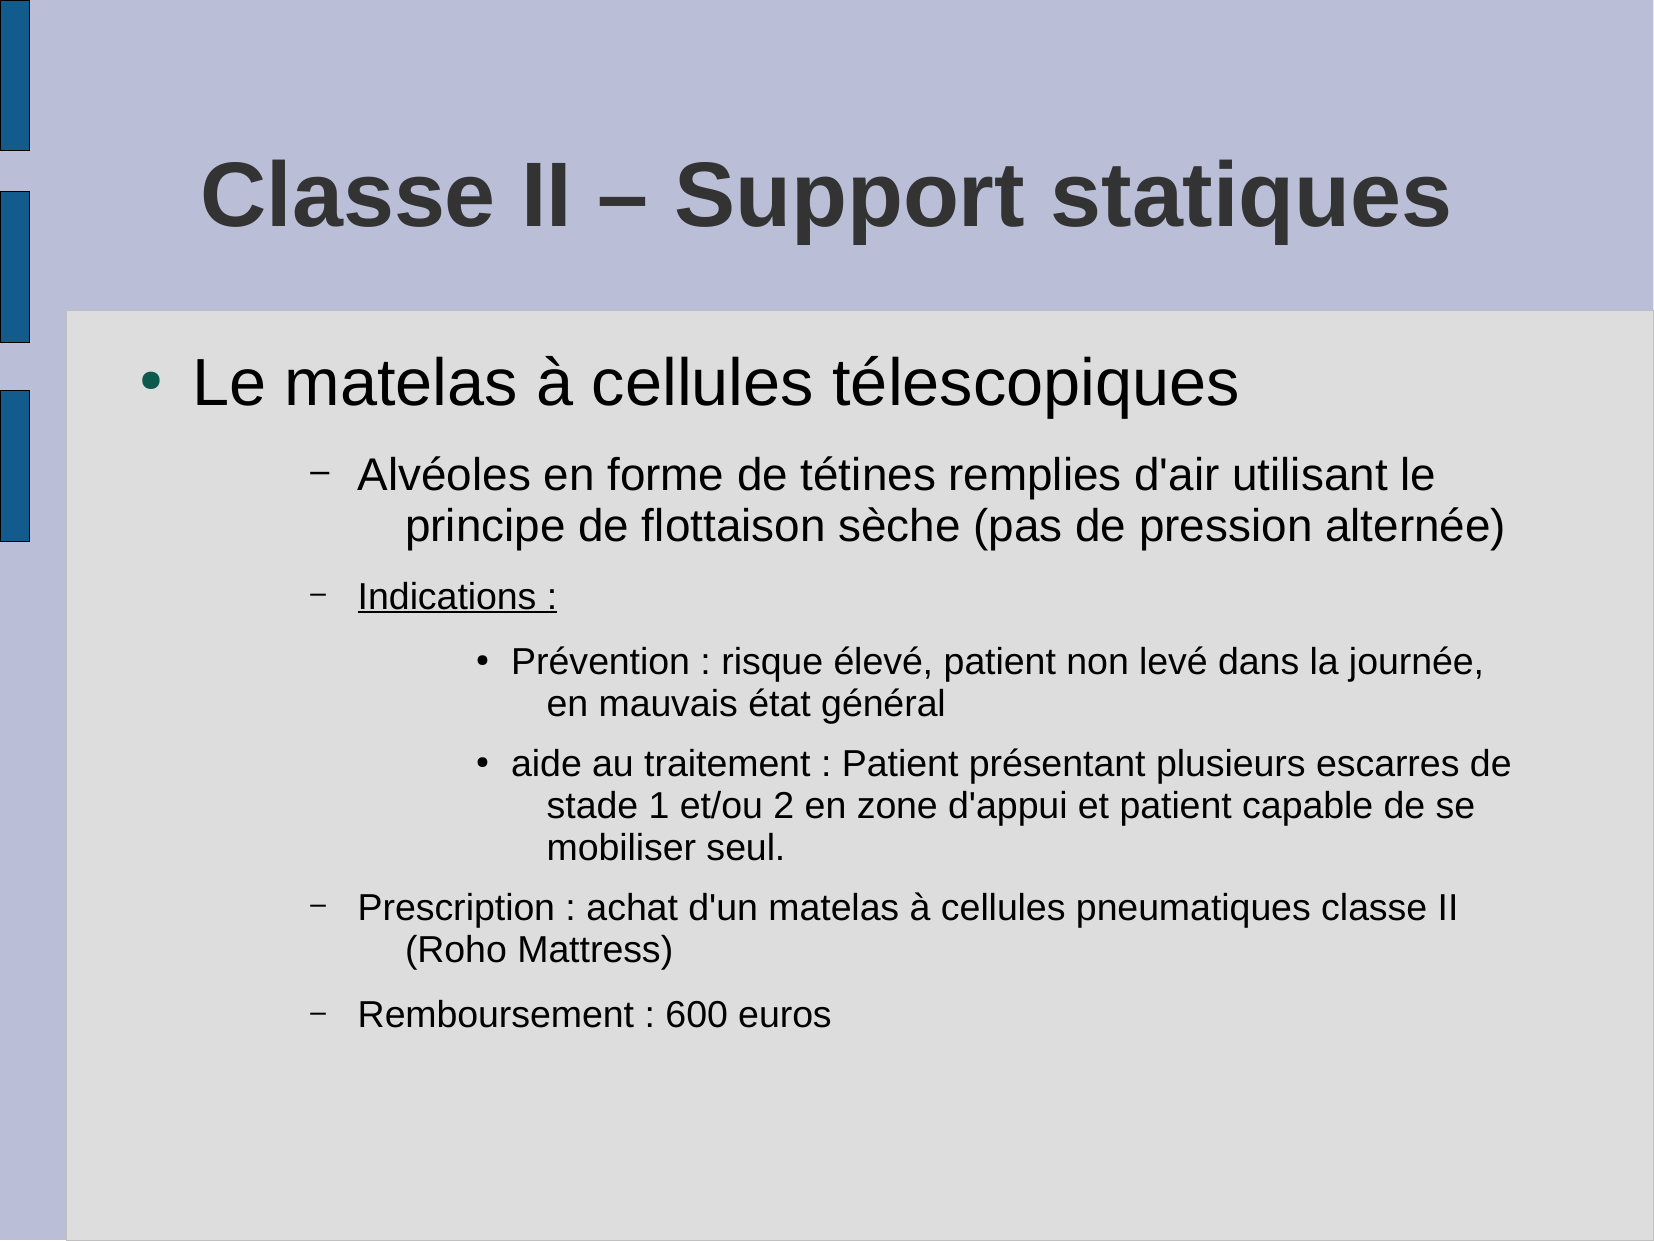

# Classe II – Support statiques
Le matelas à cellules télescopiques
Alvéoles en forme de tétines remplies d'air utilisant le principe de flottaison sèche (pas de pression alternée)
Indications :
Prévention : risque élevé, patient non levé dans la journée, en mauvais état général
aide au traitement : Patient présentant plusieurs escarres de stade 1 et/ou 2 en zone d'appui et patient capable de se mobiliser seul.
Prescription : achat d'un matelas à cellules pneumatiques classe II (Roho Mattress)
Remboursement : 600 euros